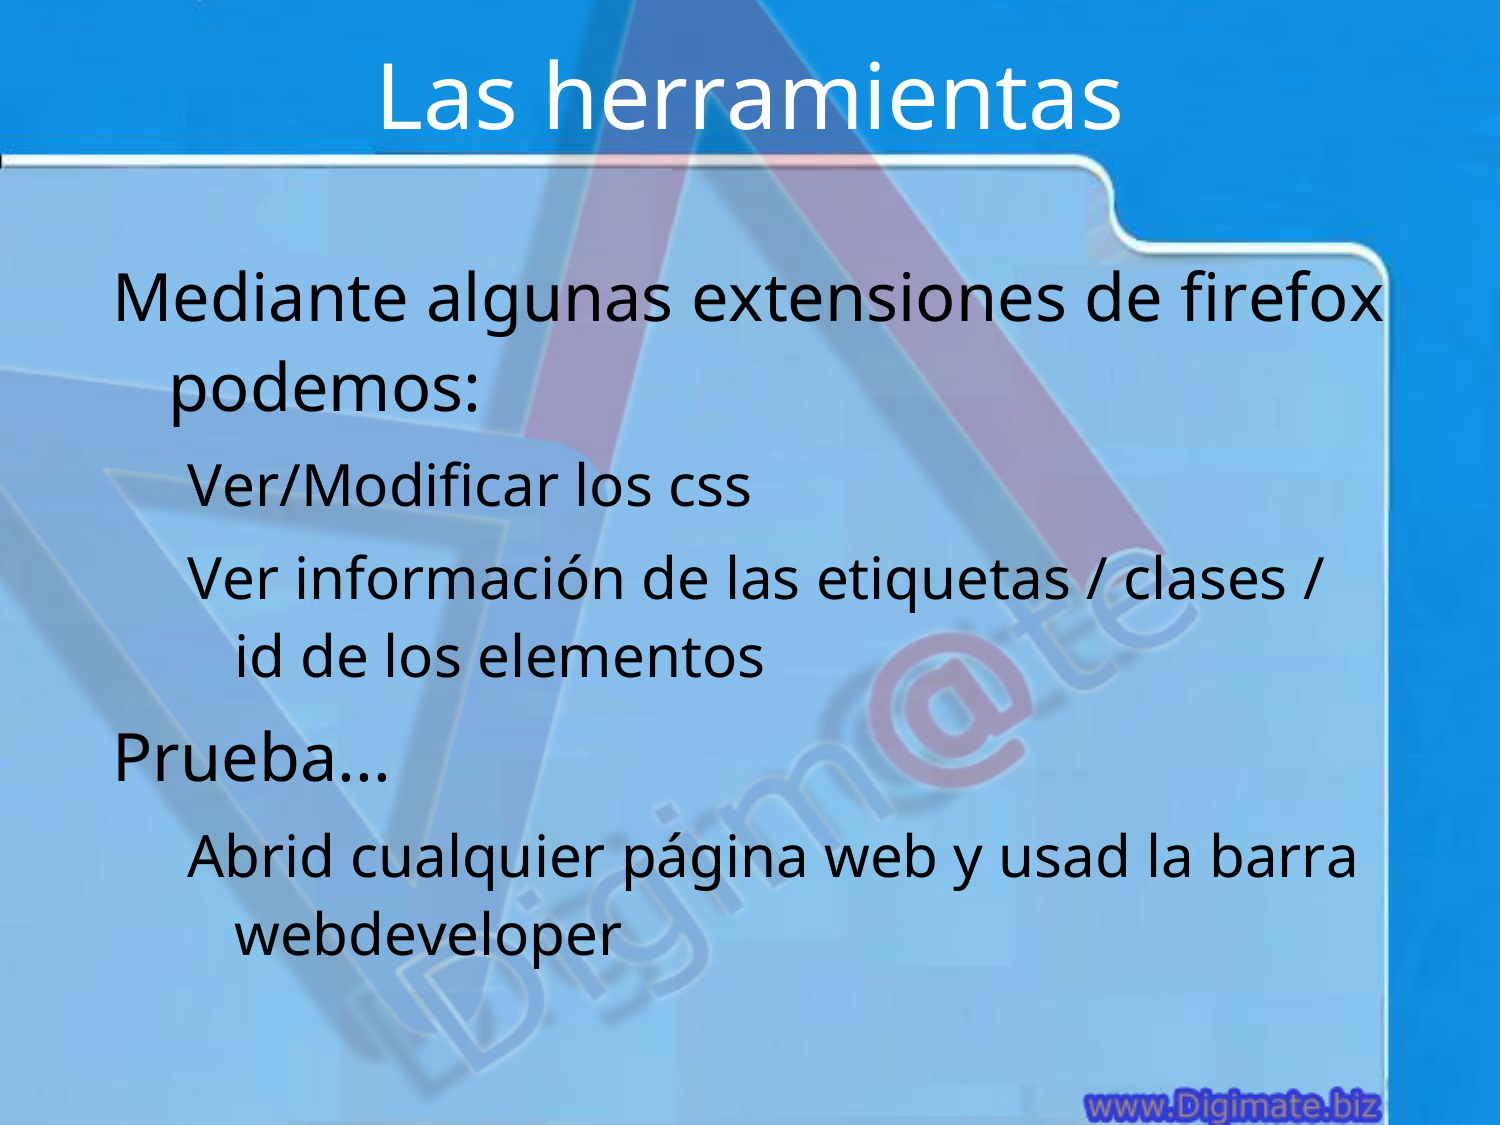

# Las herramientas
Mediante algunas extensiones de firefox podemos:
Ver/Modificar los css
Ver información de las etiquetas / clases / id de los elementos
Prueba...
Abrid cualquier página web y usad la barra webdeveloper